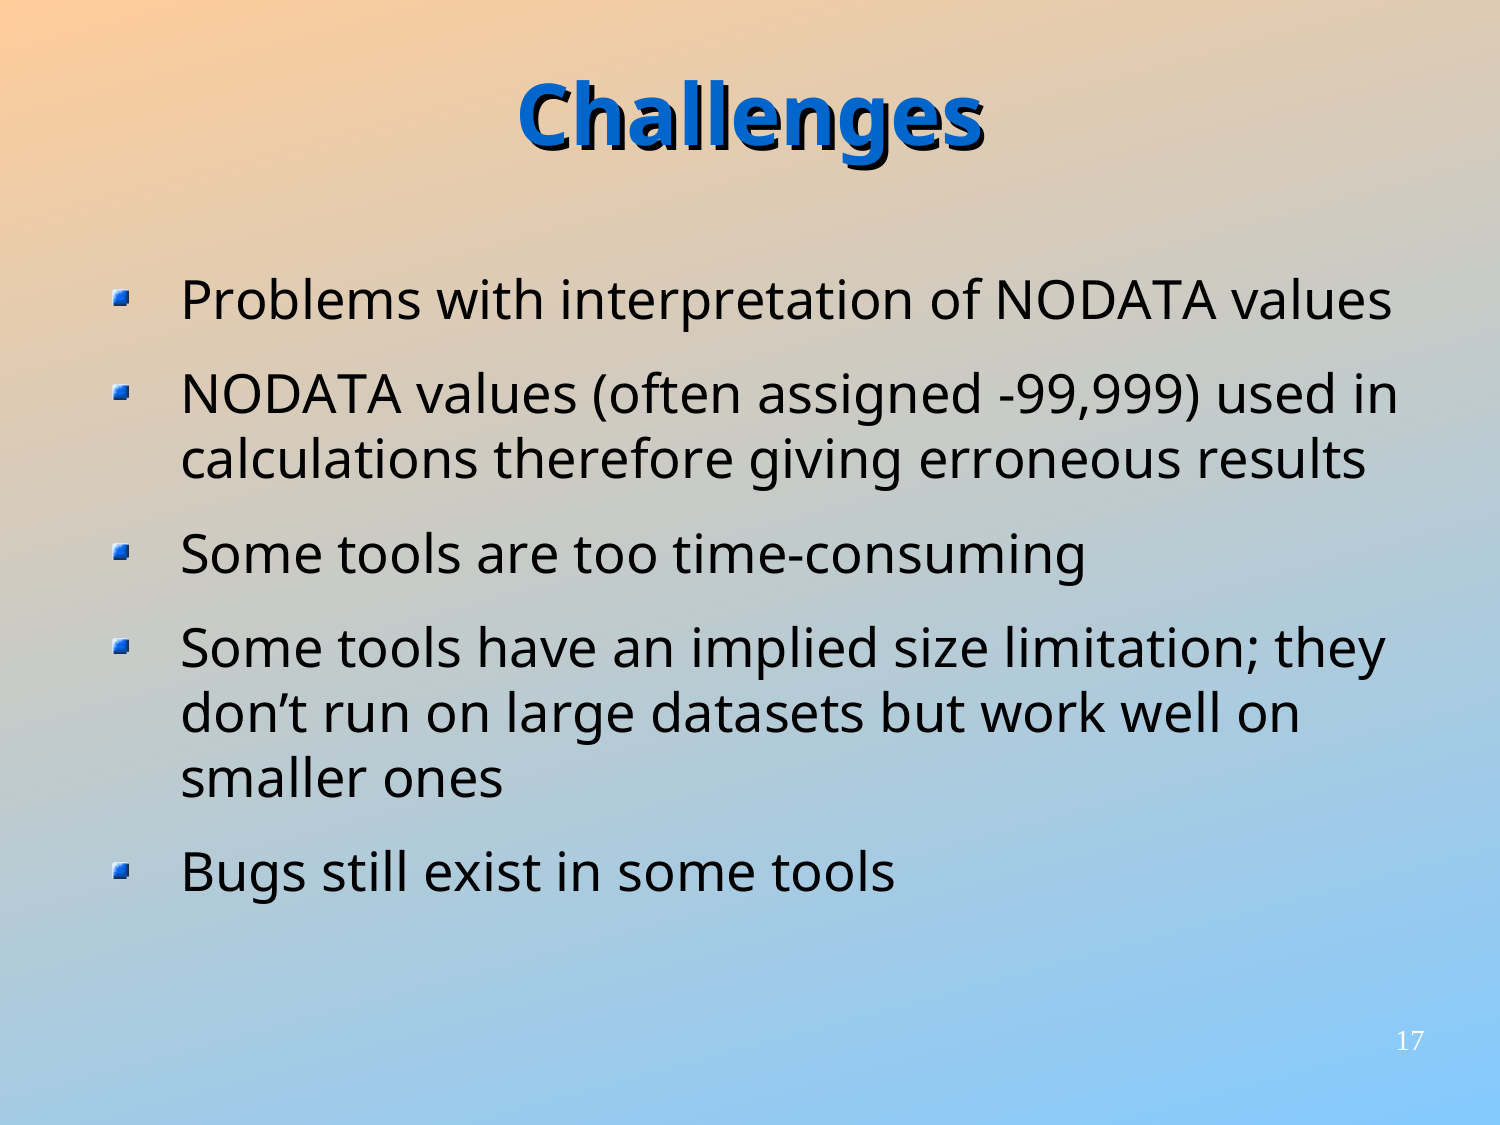

# Challenges
Problems with interpretation of NODATA values
NODATA values (often assigned -99,999) used in calculations therefore giving erroneous results
Some tools are too time-consuming
Some tools have an implied size limitation; they don’t run on large datasets but work well on smaller ones
Bugs still exist in some tools
17